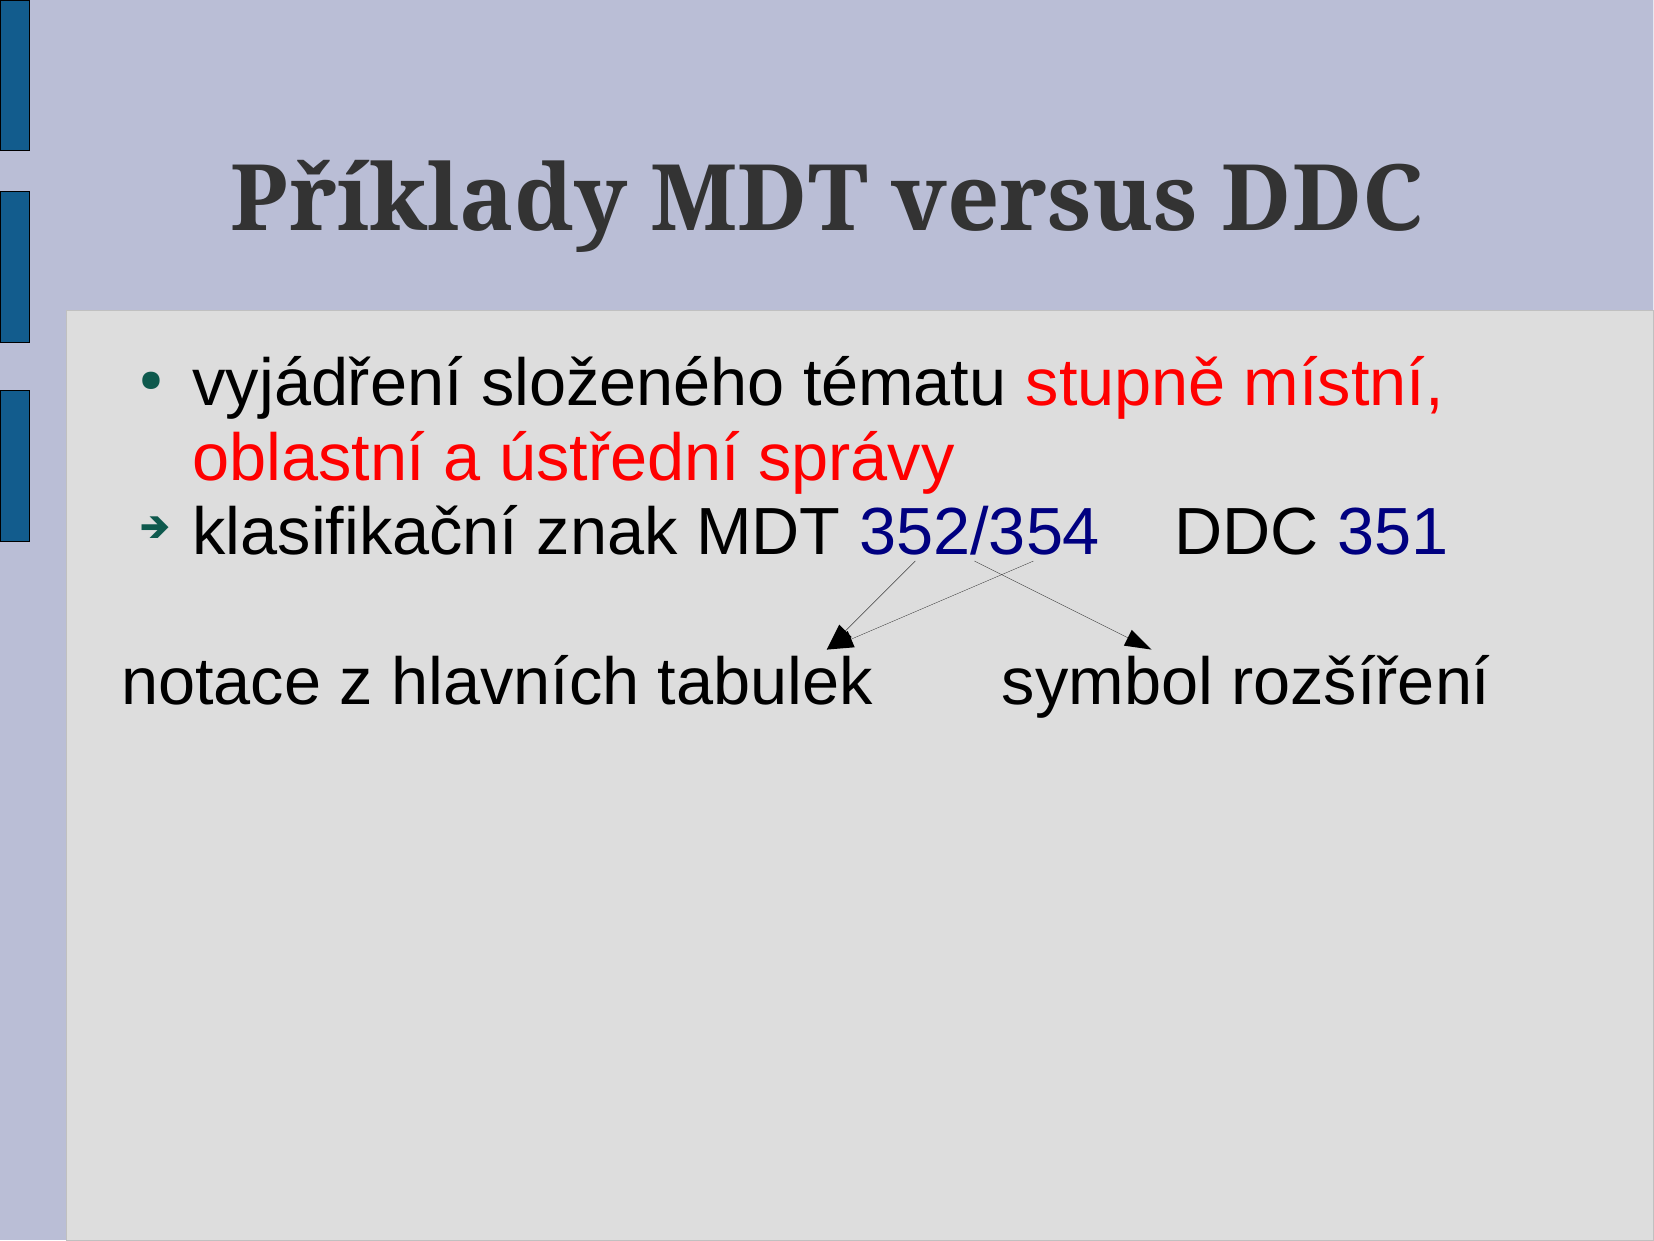

# Příklady MDT versus DDC
vyjádření složeného tématu stupně místní, oblastní a ústřední správy
klasifikační znak MDT 352/354 DDC 351
notace z hlavních tabulek symbol rozšíření